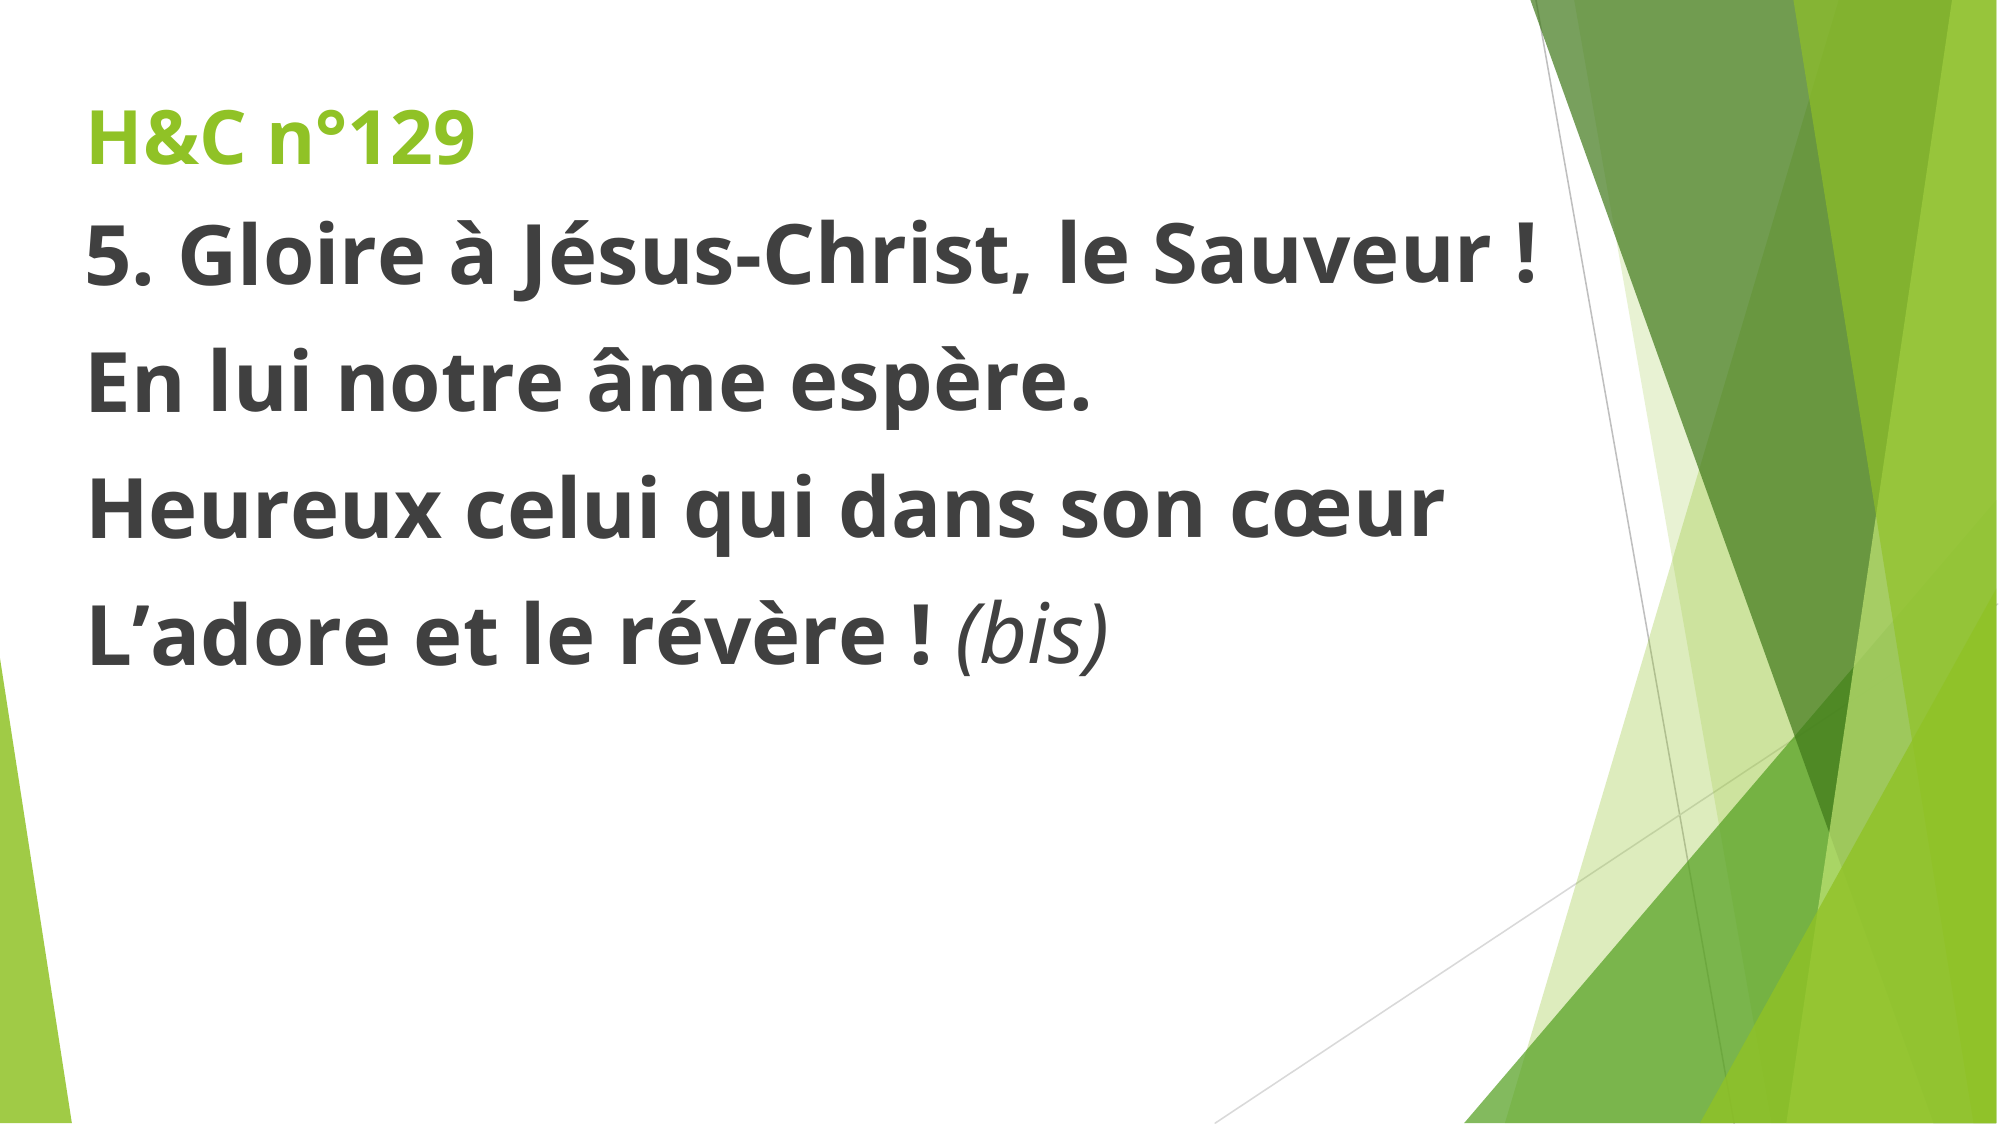

H&C n°129
5. Gloire à Jésus-Christ, le Sauveur !
En lui notre âme espère.
Heureux celui qui dans son cœur
L’adore et le révère ! (bis)